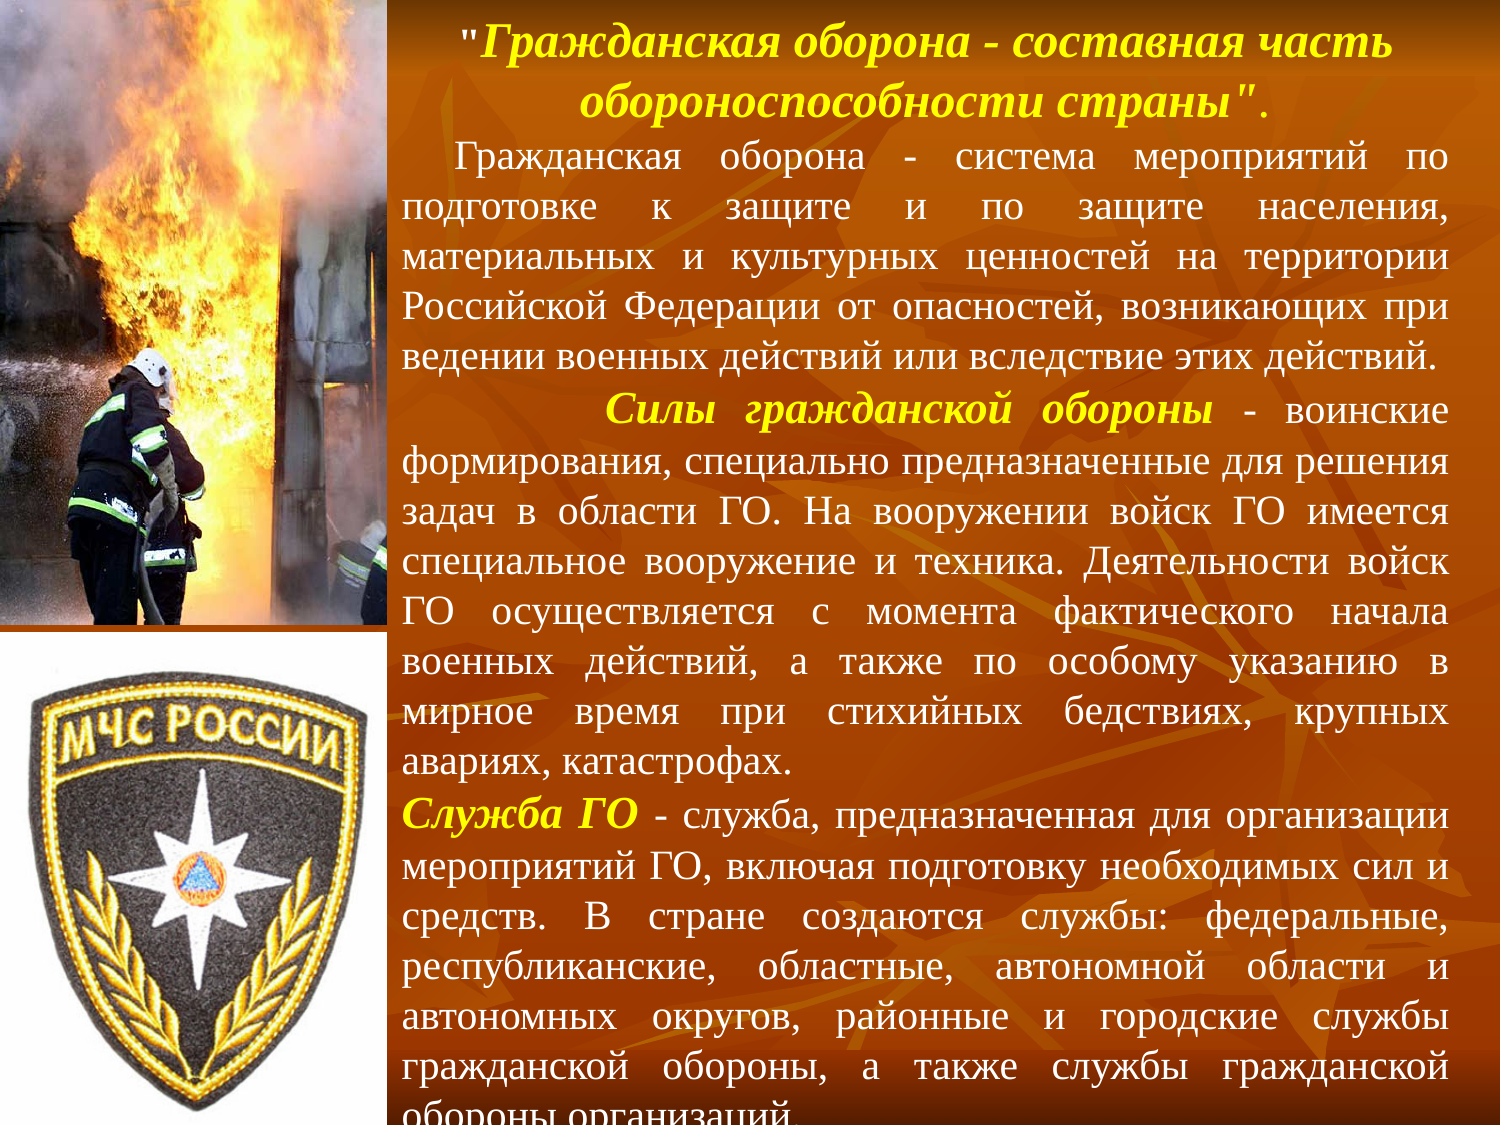

"Гражданская оборона - составная часть обороноспособности страны".
     Гражданская оборона - система мероприятий по подготовке к защите и по защите населения, материальных и культурных ценностей на территории Российской Федерации от опасностей, возникающих при ведении военных действий или вследствие этих действий.
 Силы гражданской обороны - воинские формирования, специально предназначенные для решения задач в области ГО. На вооружении войск ГО имеется специальное вооружение и техника. Деятельности войск ГО осуществляется с момента фактического начала военных действий, а также по особому указанию в мирное время при стихийных бедствиях, крупных авариях, катастрофах.
Служба ГО - служба, предназначенная для организации мероприятий ГО, включая подготовку необходимых сил и средств. В стране создаются службы: федеральные, республиканские, областные, автономной области и автономных округов, районные и городские службы гражданской обороны, а также службы гражданской обороны организаций.